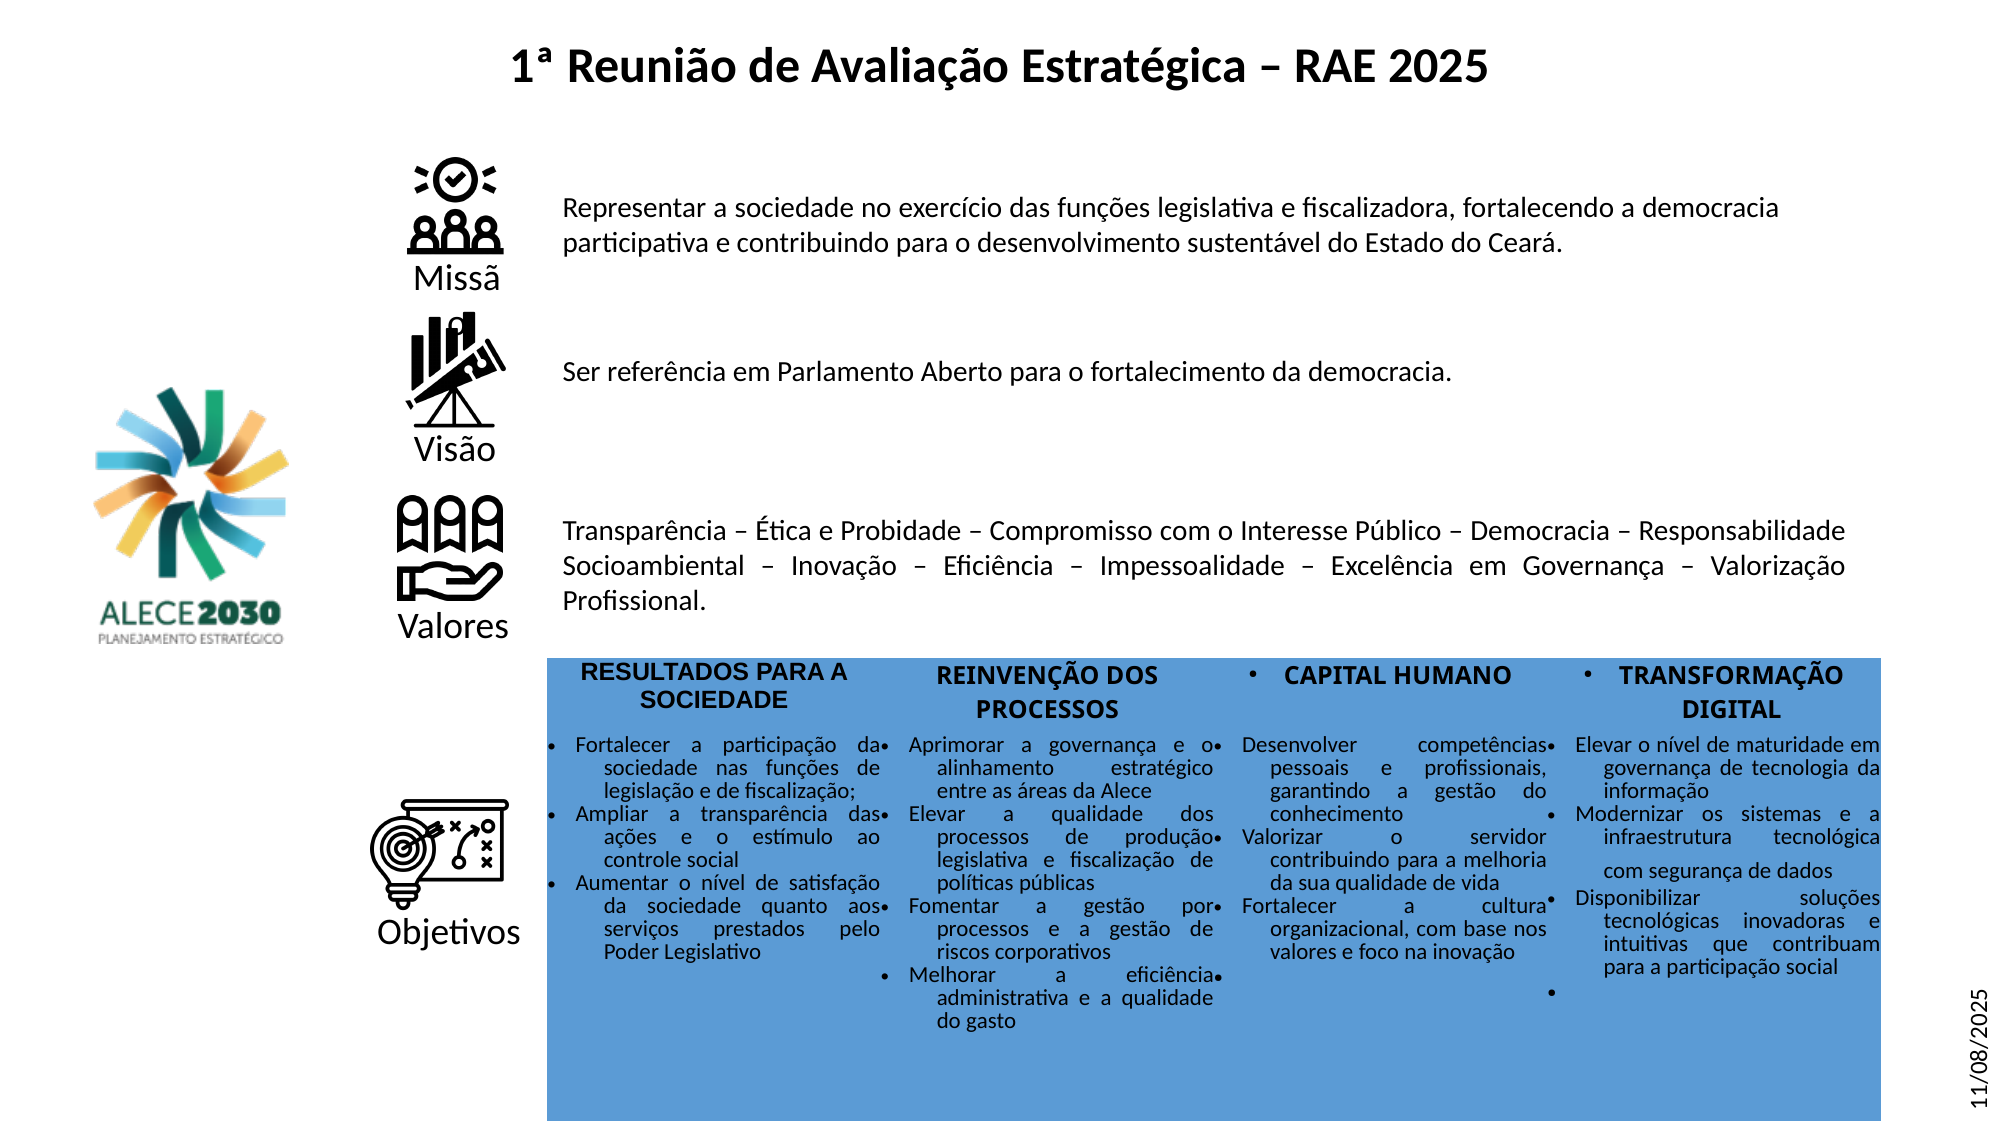

# 1ª Reunião de Avaliação Estratégica – RAE 2025
Representar a sociedade no exercício das funções legislativa e fiscalizadora, fortalecendo a democracia participativa e contribuindo para o desenvolvimento sustentável do Estado do Ceará​.
Missão
Ser referência em Parlamento Aberto para o fortalecimento da democracia.
Visão
Transparência – Ética e Probidade – Compromisso com o Interesse Público – Democracia – Responsabilidade Socioambiental – Inovação – Eficiência – Impessoalidade – Excelência em Governança – Valorização Profissional​.
Valores
| RESULTADOS PARA A SOCIEDADE​ | REINVENÇÃO DOS PROCESSOS​ | CAPITAL HUMANO | TRANSFORMAÇÃO DIGITAL |
| --- | --- | --- | --- |
| Fortalecer a participação da sociedade nas funções de legislação e de fiscalização; Ampliar a transparência das ações e o estímulo ao controle social​ Aumentar o nível de satisfação da sociedade quanto aos serviços prestados pelo Poder Legislativo​ | Aprimorar a governança e o alinhamento estratégico entre as áreas da Alece​ Elevar a qualidade dos processos de produção legislativa e fiscalização de políticas públicas​ Fomentar a gestão por processos e a gestão de riscos corporativos​ Melhorar a eficiência administrativa e a qualidade do gasto​ | Desenvolver competências pessoais e profissionais, garantindo a gestão do conhecimento​ Valorizar o servidor contribuindo para a melhoria da sua qualidade de vida​ Fortalecer a cultura organizacional, com base nos valores e foco na inovação​ | Elevar o nível de maturidade em governança de tecnologia da informação​ Modernizar os sistemas e a infraestrutura tecnológica com segurança de dados​ Disponibilizar soluções tecnológicas inovadoras e intuitivas que contribuam para a participação social​ |
Objetivos
11/08/2025